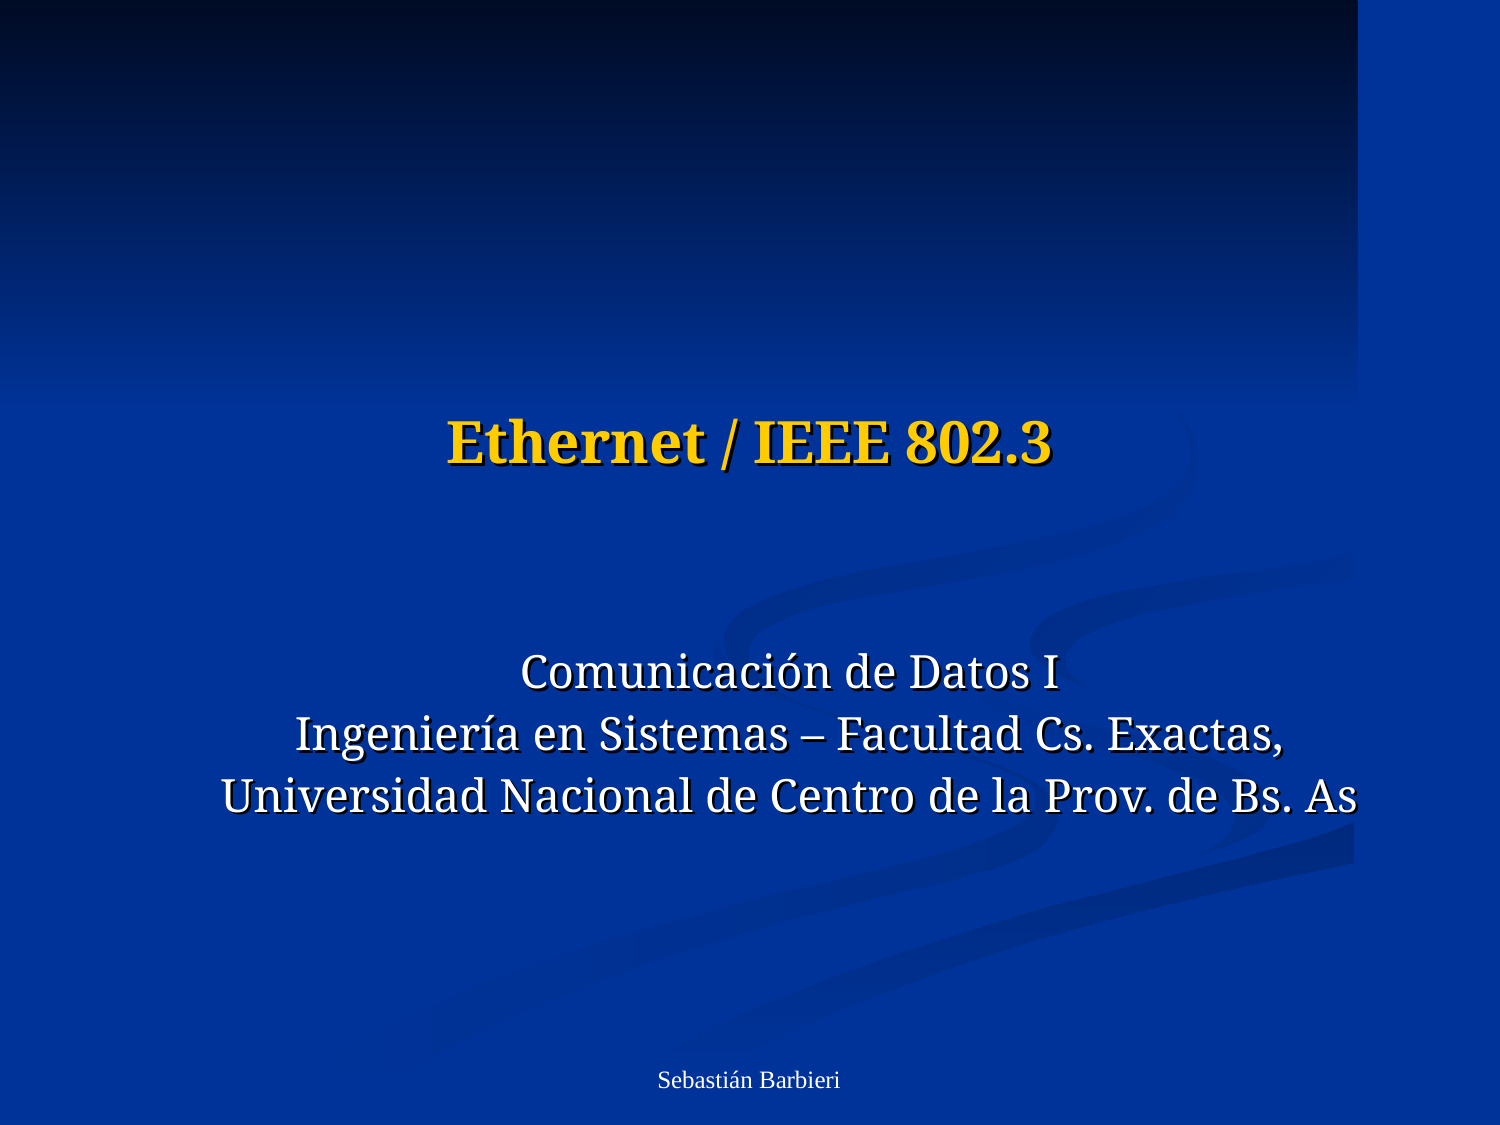

# Ethernet / IEEE 802.3
Comunicación de Datos I
Ingeniería en Sistemas – Facultad Cs. Exactas,
Universidad Nacional de Centro de la Prov. de Bs. As